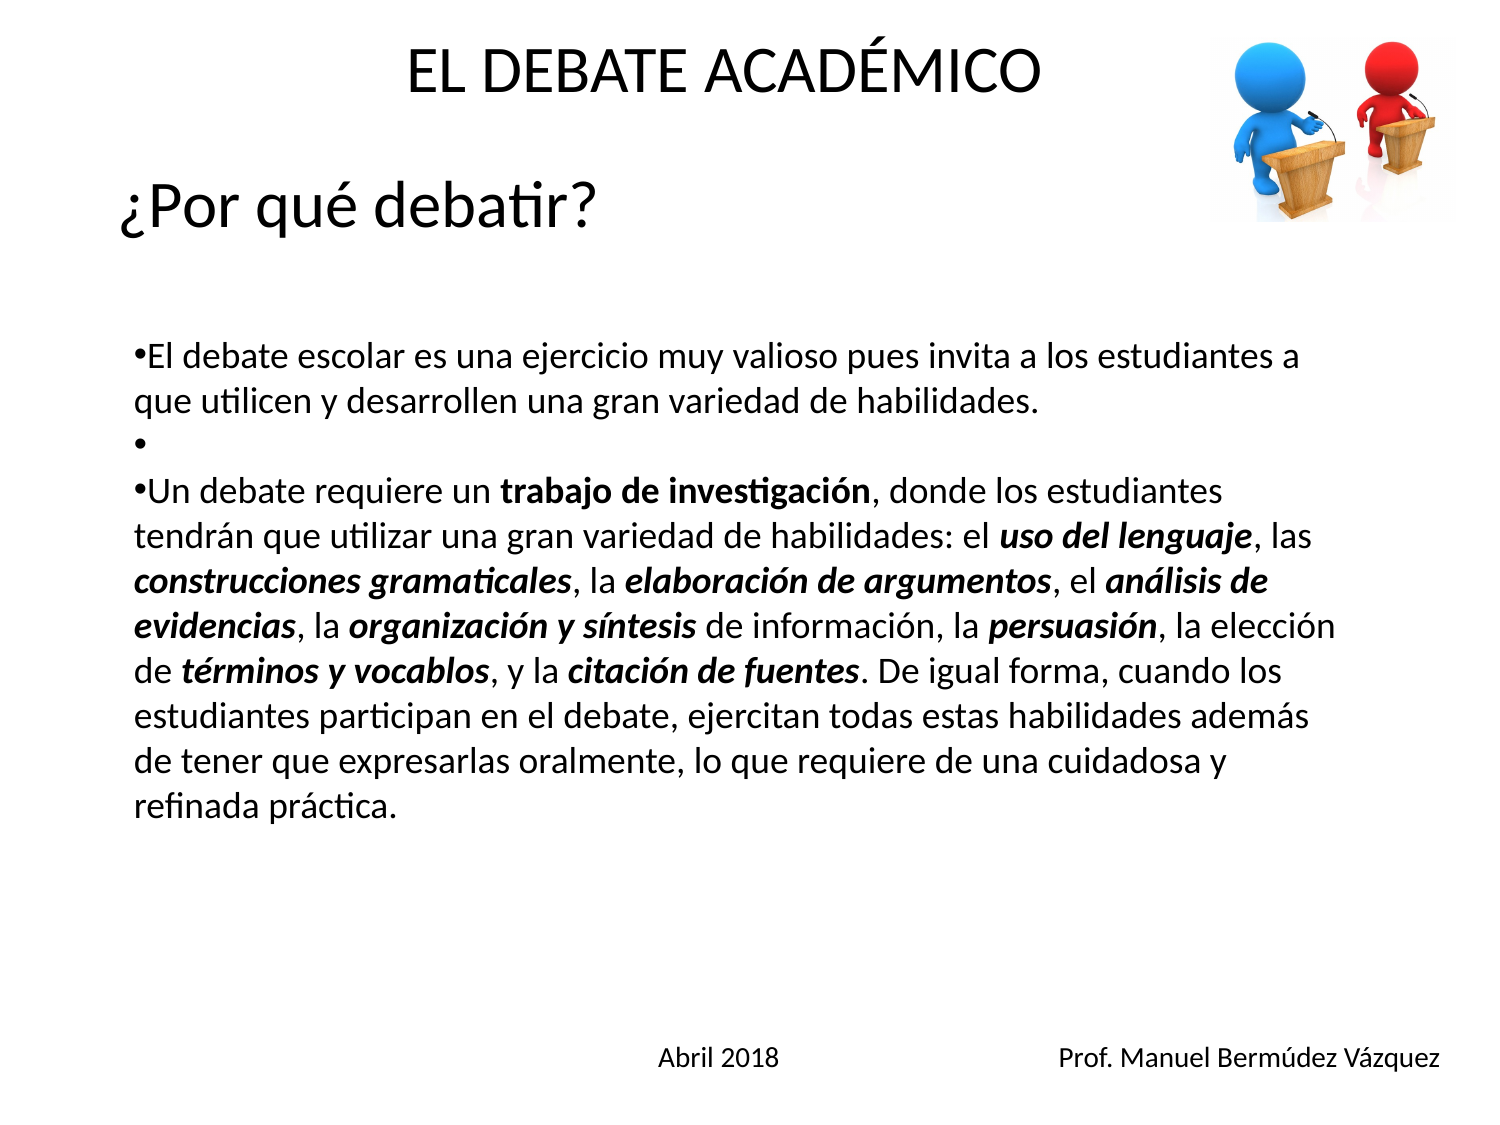

¿Por qué debatir?
El debate escolar es una ejercicio muy valioso pues invita a los estudiantes a que utilicen y desarrollen una gran variedad de habilidades.
Un debate requiere un trabajo de investigación, donde los estudiantes tendrán que utilizar una gran variedad de habilidades: el uso del lenguaje, las construcciones gramaticales, la elaboración de argumentos, el análisis de evidencias, la organización y síntesis de información, la persuasión, la elección de términos y vocablos, y la citación de fuentes. De igual forma, cuando los estudiantes participan en el debate, ejercitan todas estas habilidades además de tener que expresarlas oralmente, lo que requiere de una cuidadosa y refinada práctica.